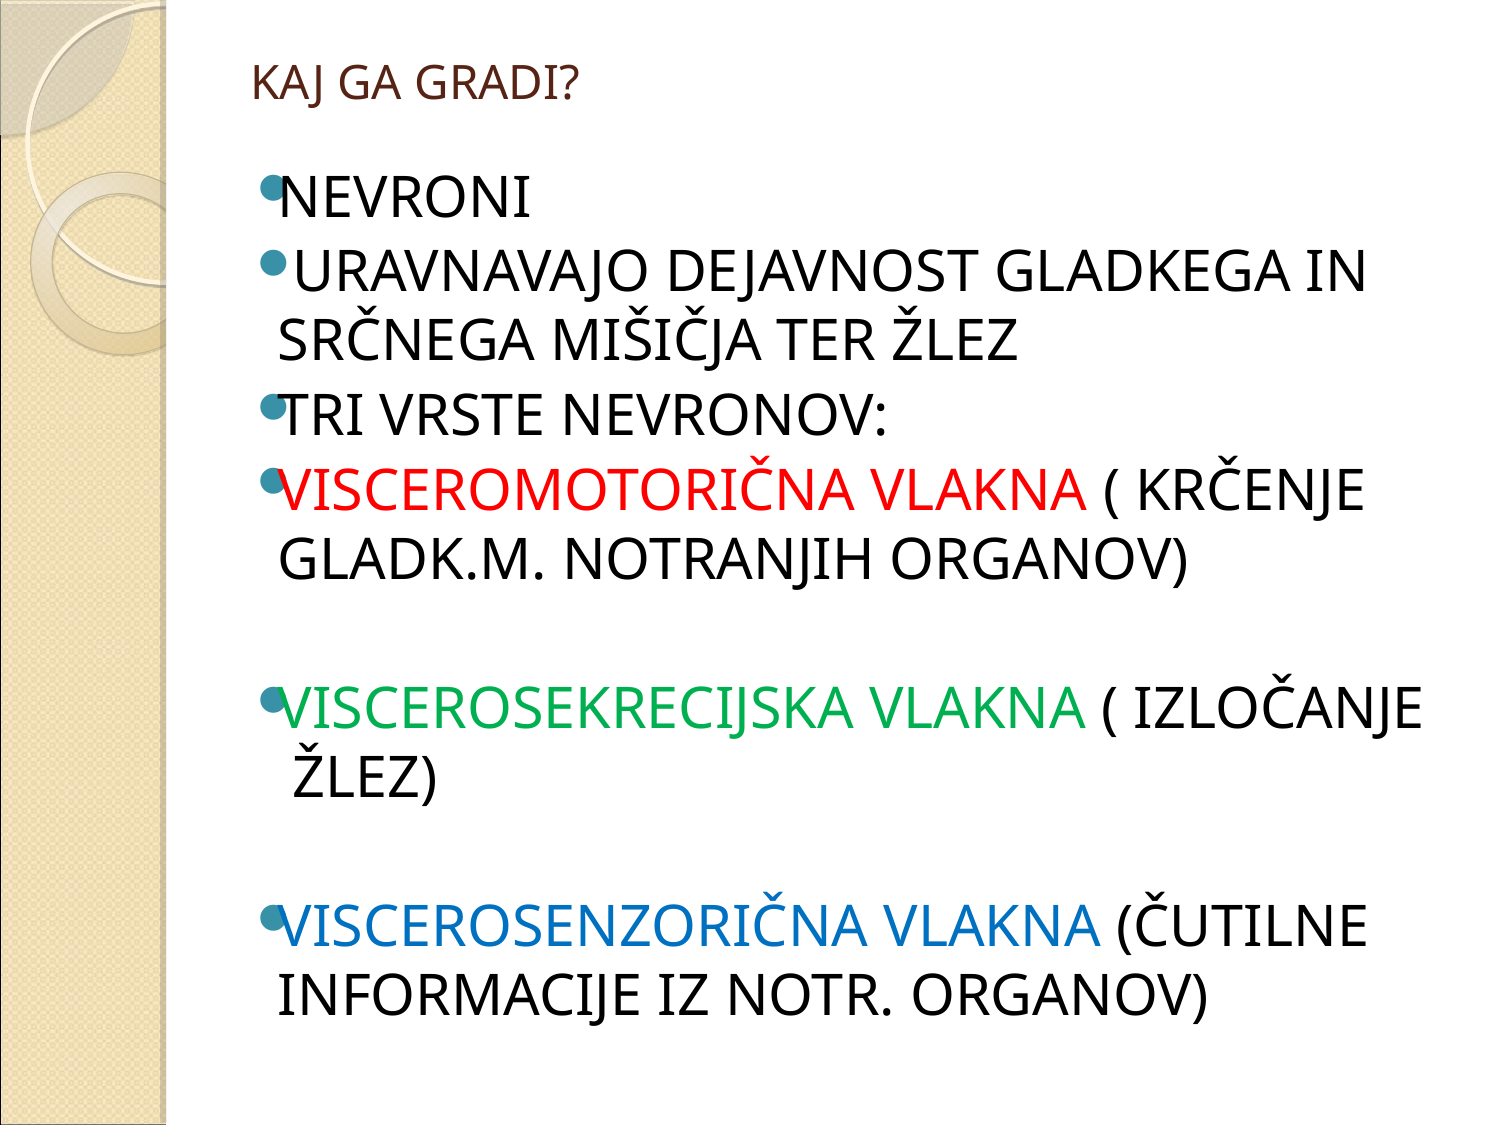

# KAJ GA GRADI?
NEVRONI
 URAVNAVAJO DEJAVNOST GLADKEGA IN SRČNEGA MIŠIČJA TER ŽLEZ
TRI VRSTE NEVRONOV:
VISCEROMOTORIČNA VLAKNA ( KRČENJE GLADK.M. NOTRANJIH ORGANOV)
VISCEROSEKRECIJSKA VLAKNA ( IZLOČANJE ŽLEZ)
VISCEROSENZORIČNA VLAKNA (ČUTILNE INFORMACIJE IZ NOTR. ORGANOV)